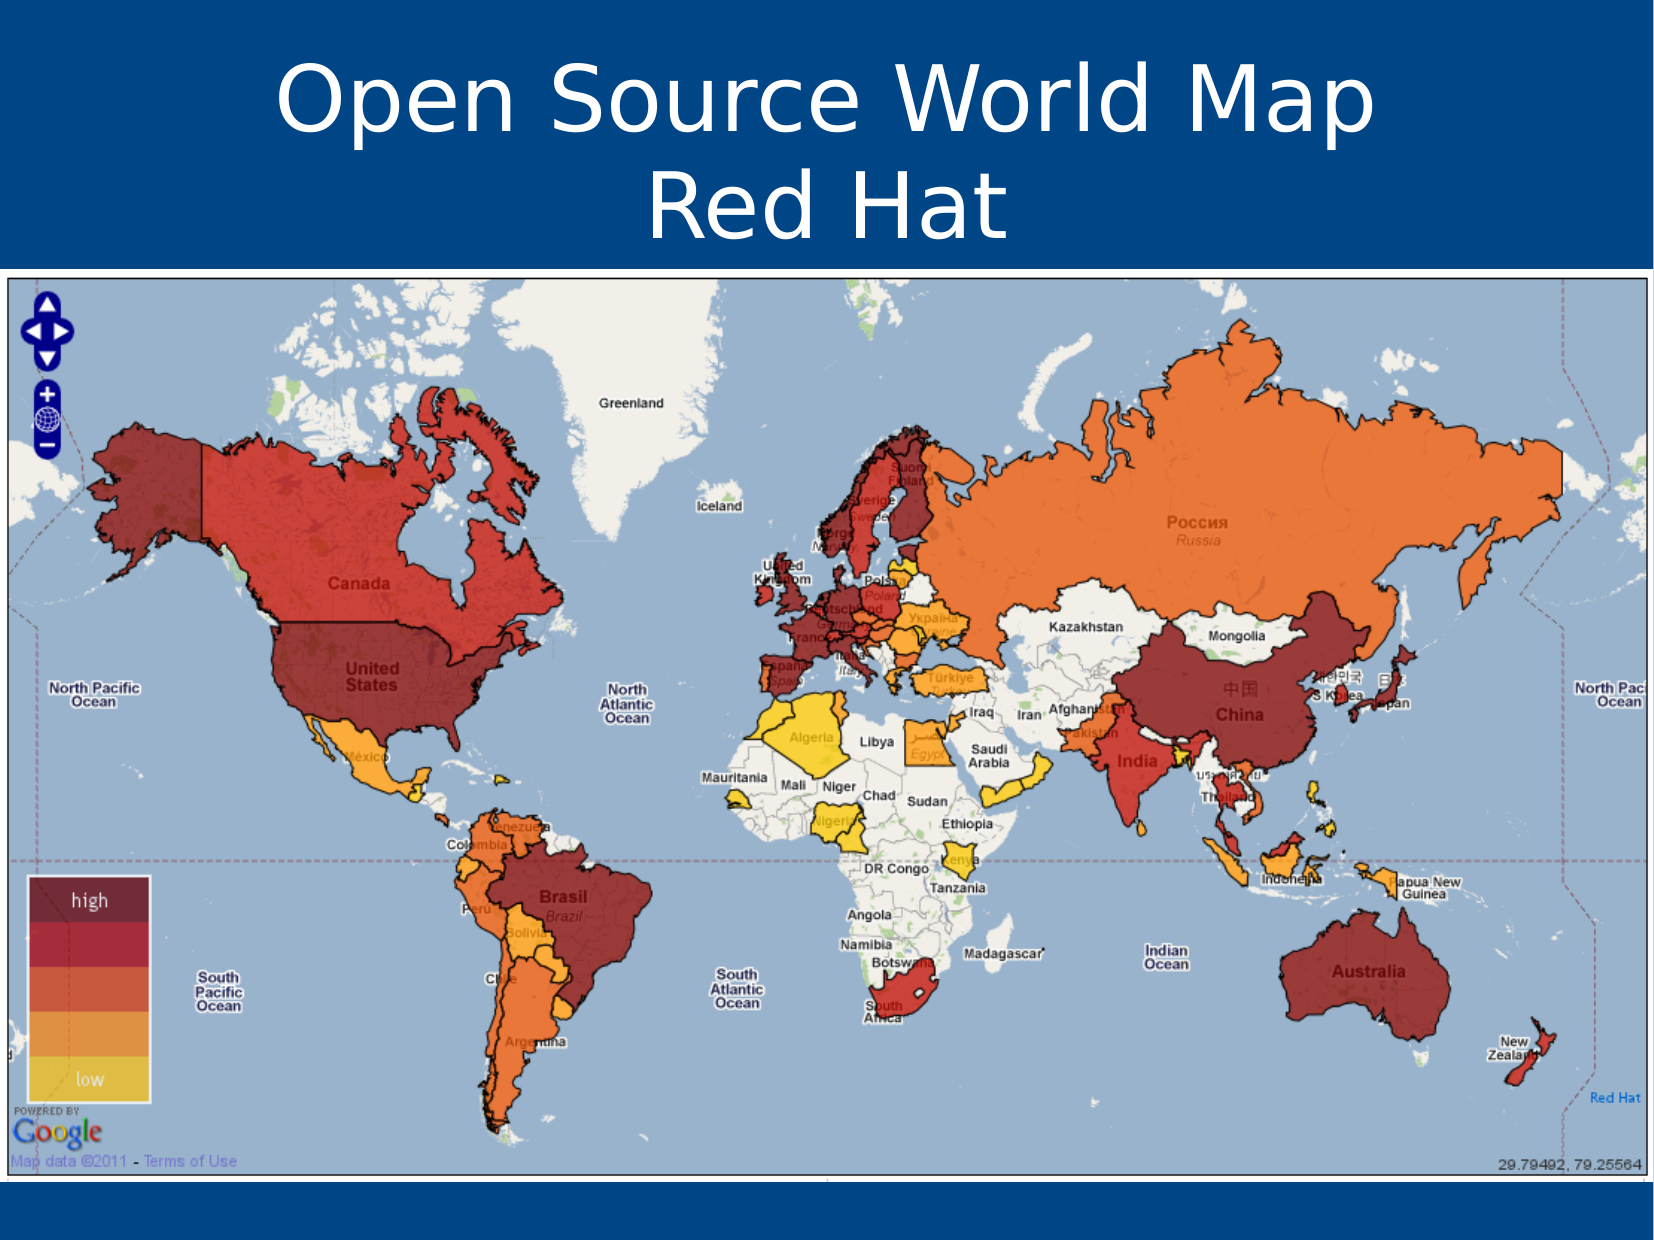

# Open Source World Map Red Hat